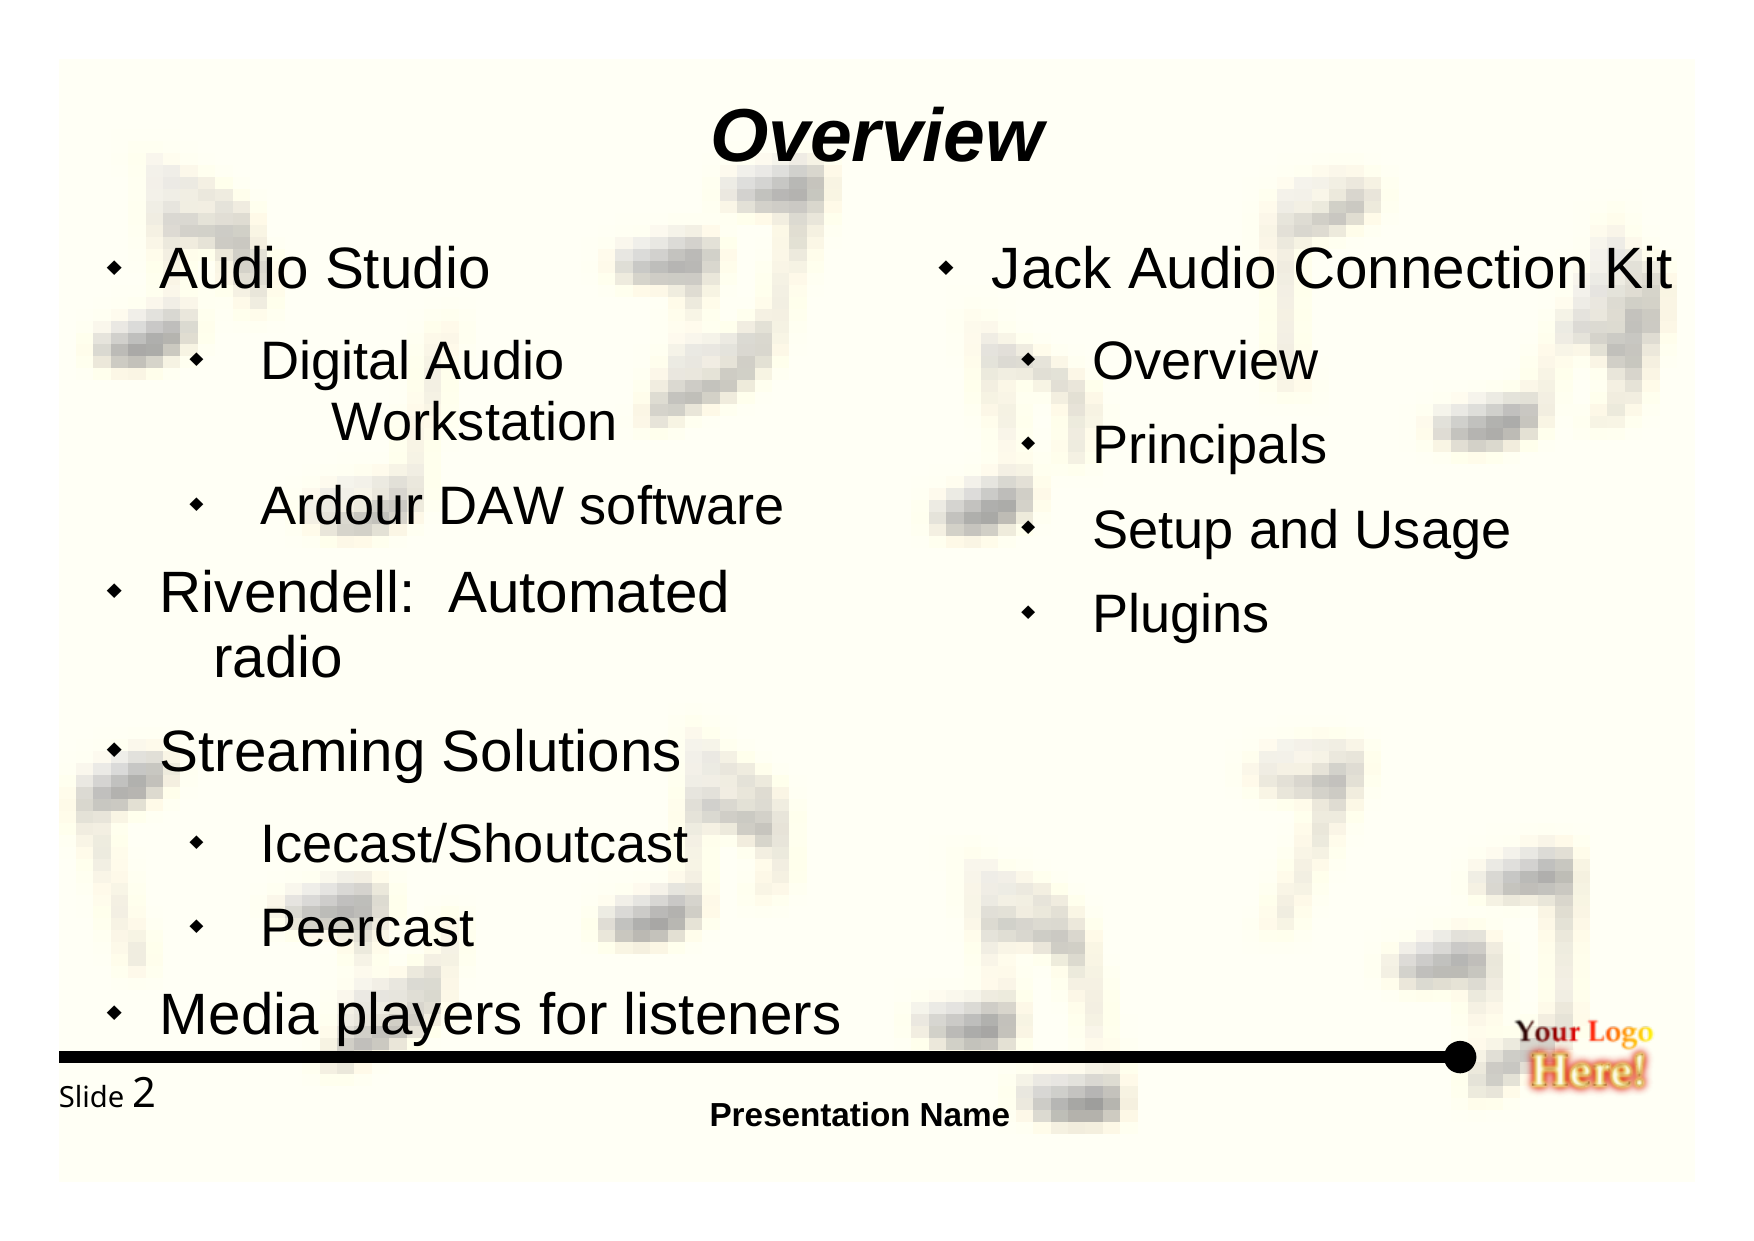

# Overview
Audio Studio
Digital Audio Workstation
Ardour DAW software
Rivendell: Automated radio
Streaming Solutions
Icecast/Shoutcast
Peercast
Media players for listeners
Jack Audio Connection Kit
Overview
Principals
Setup and Usage
Plugins